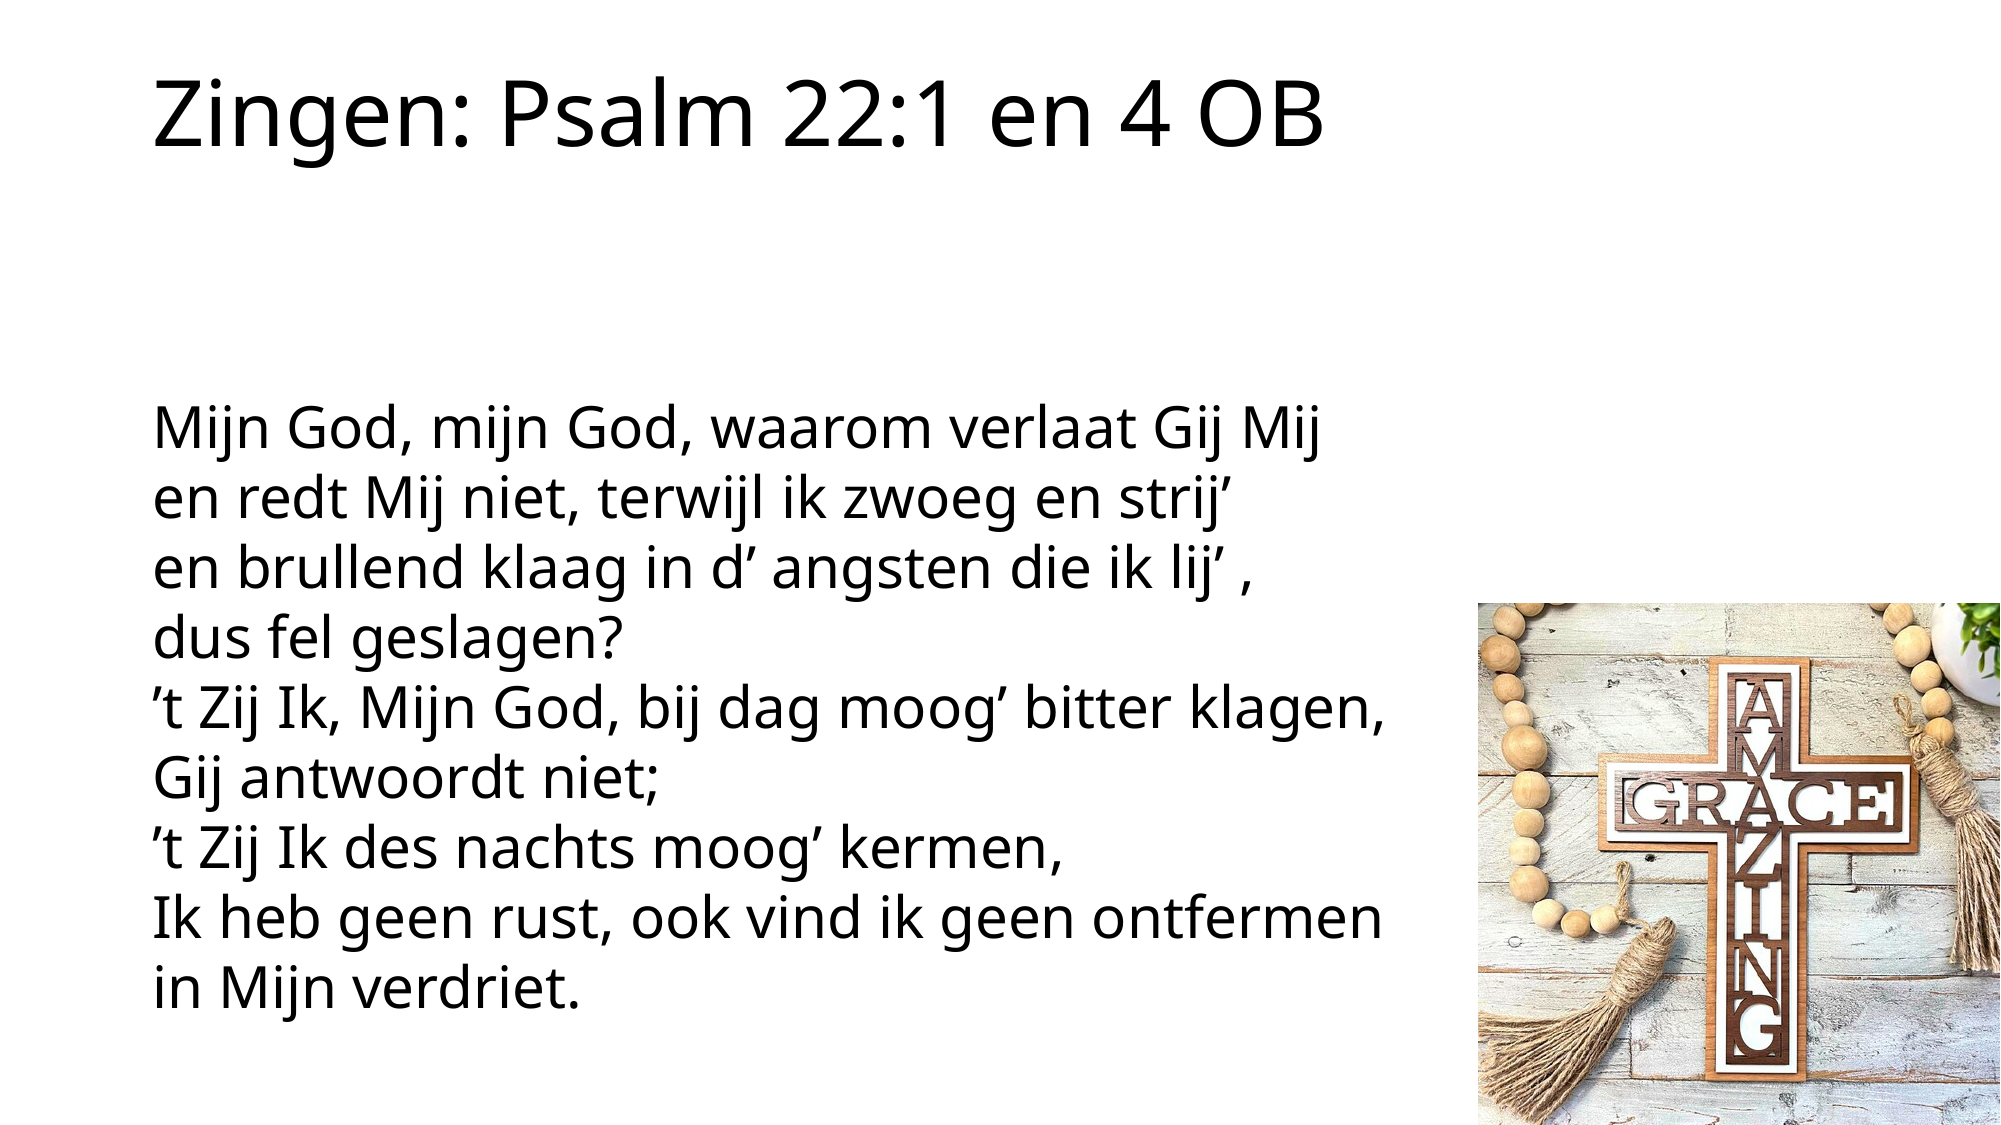

# Zingen: Psalm 22:1 en 4 OB
Mijn God, mijn God, waarom verlaat Gij Mij
en redt Mij niet, terwijl ik zwoeg en strij’
en brullend klaag in d’ angsten die ik lij’ ,
dus fel geslagen?
’t Zij Ik, Mijn God, bij dag moog’ bitter klagen,
Gij antwoordt niet;
’t Zij Ik des nachts moog’ kermen,
Ik heb geen rust, ook vind ik geen ontfermen
in Mijn verdriet.